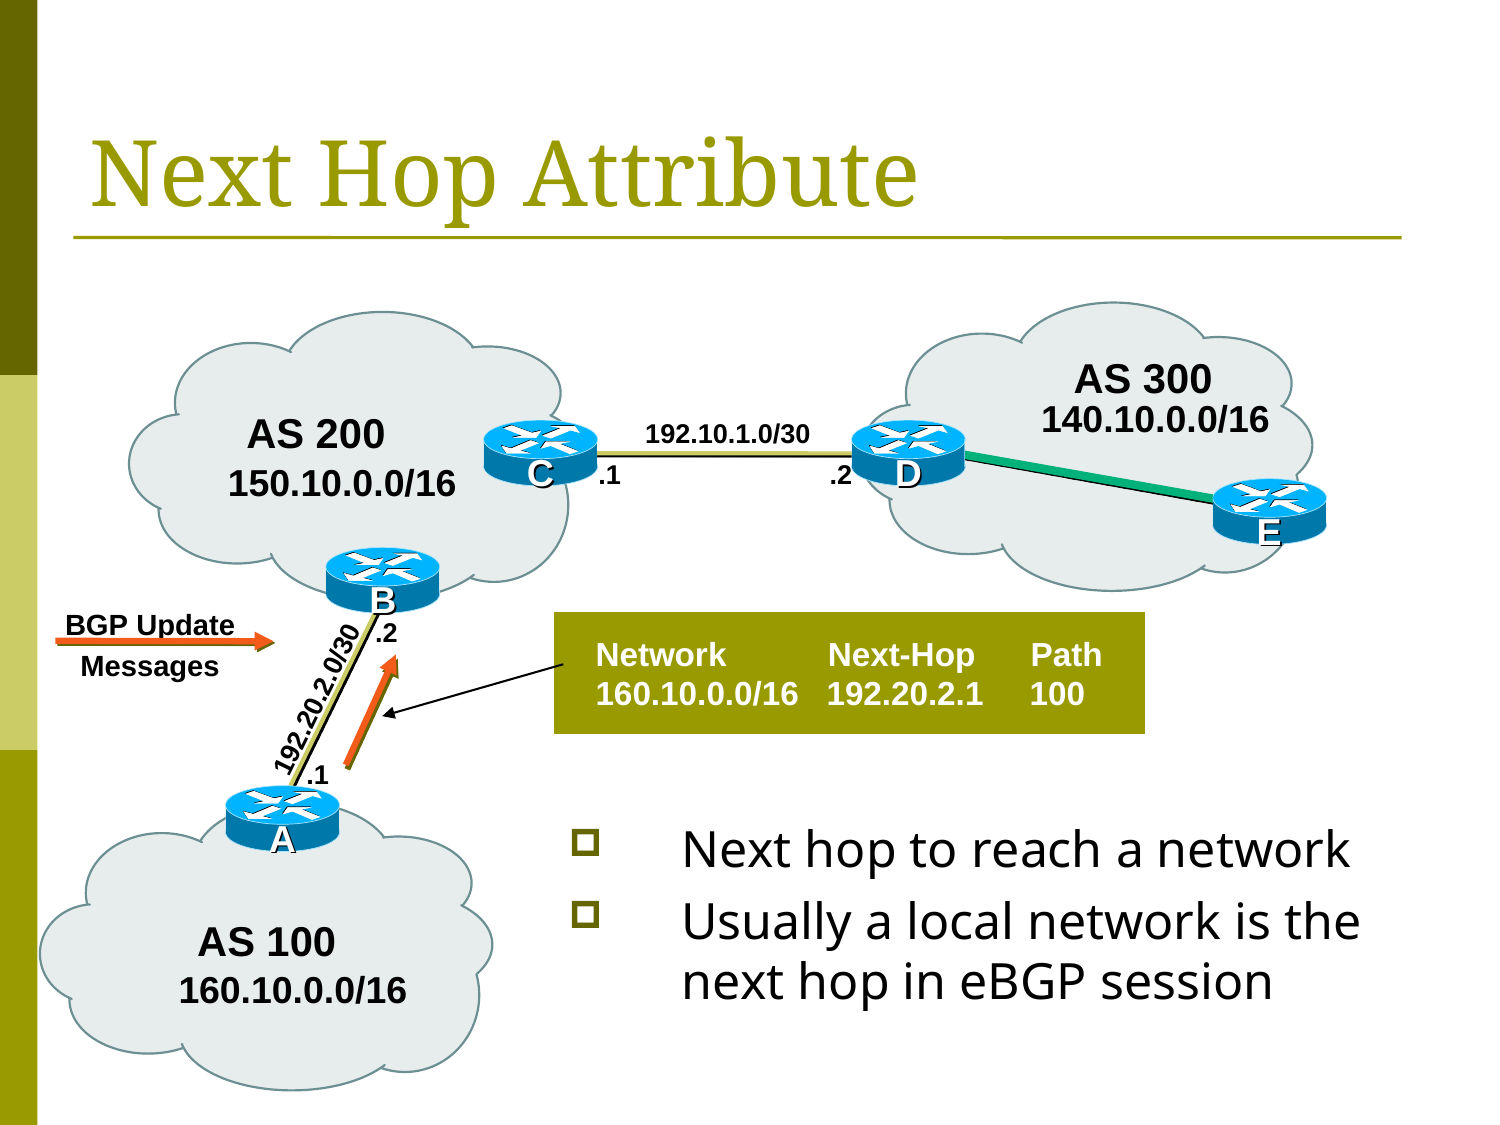

# Next Hop Attribute
AS 300
AS 200
140.10.0.0/16
192.10.1.0/30
C
D
150.10.0.0/16
.1
.2
E
B
BGP Update
Messages
Network Next-Hop Path
160.10.0.0/16 192.20.2.1 100
.2
192.20.2.0/30
.1
A
Next hop to reach a network
Usually a local network is the next hop in eBGP session
AS 100
160.10.0.0/16